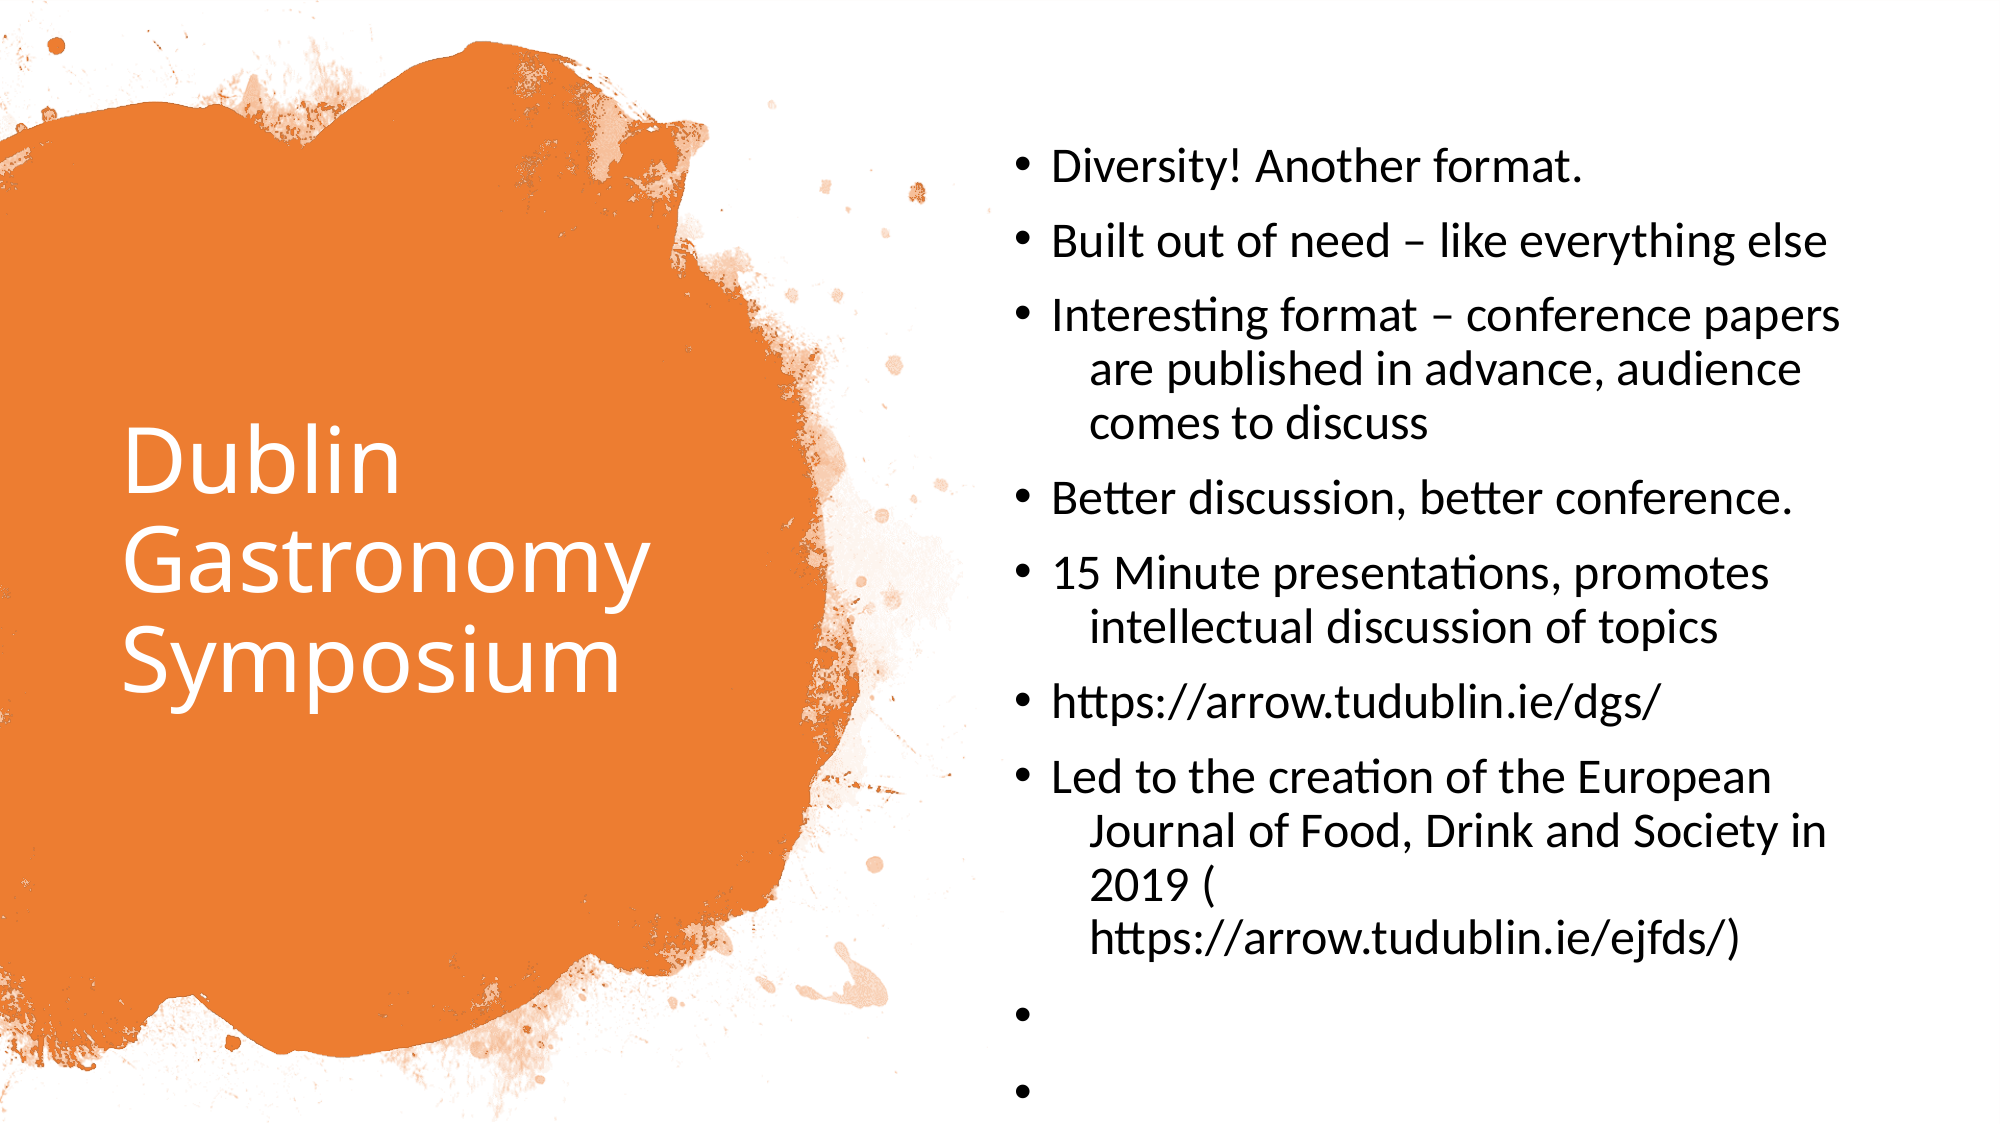

Diversity! Another format.
Built out of need – like everything else
Interesting format – conference papers are published in advance, audience comes to discuss
Better discussion, better conference.
15 Minute presentations, promotes intellectual discussion of topics
https://arrow.tudublin.ie/dgs/
Led to the creation of the European Journal of Food, Drink and Society in 2019 (https://arrow.tudublin.ie/ejfds/)
# Dublin Gastronomy Symposium